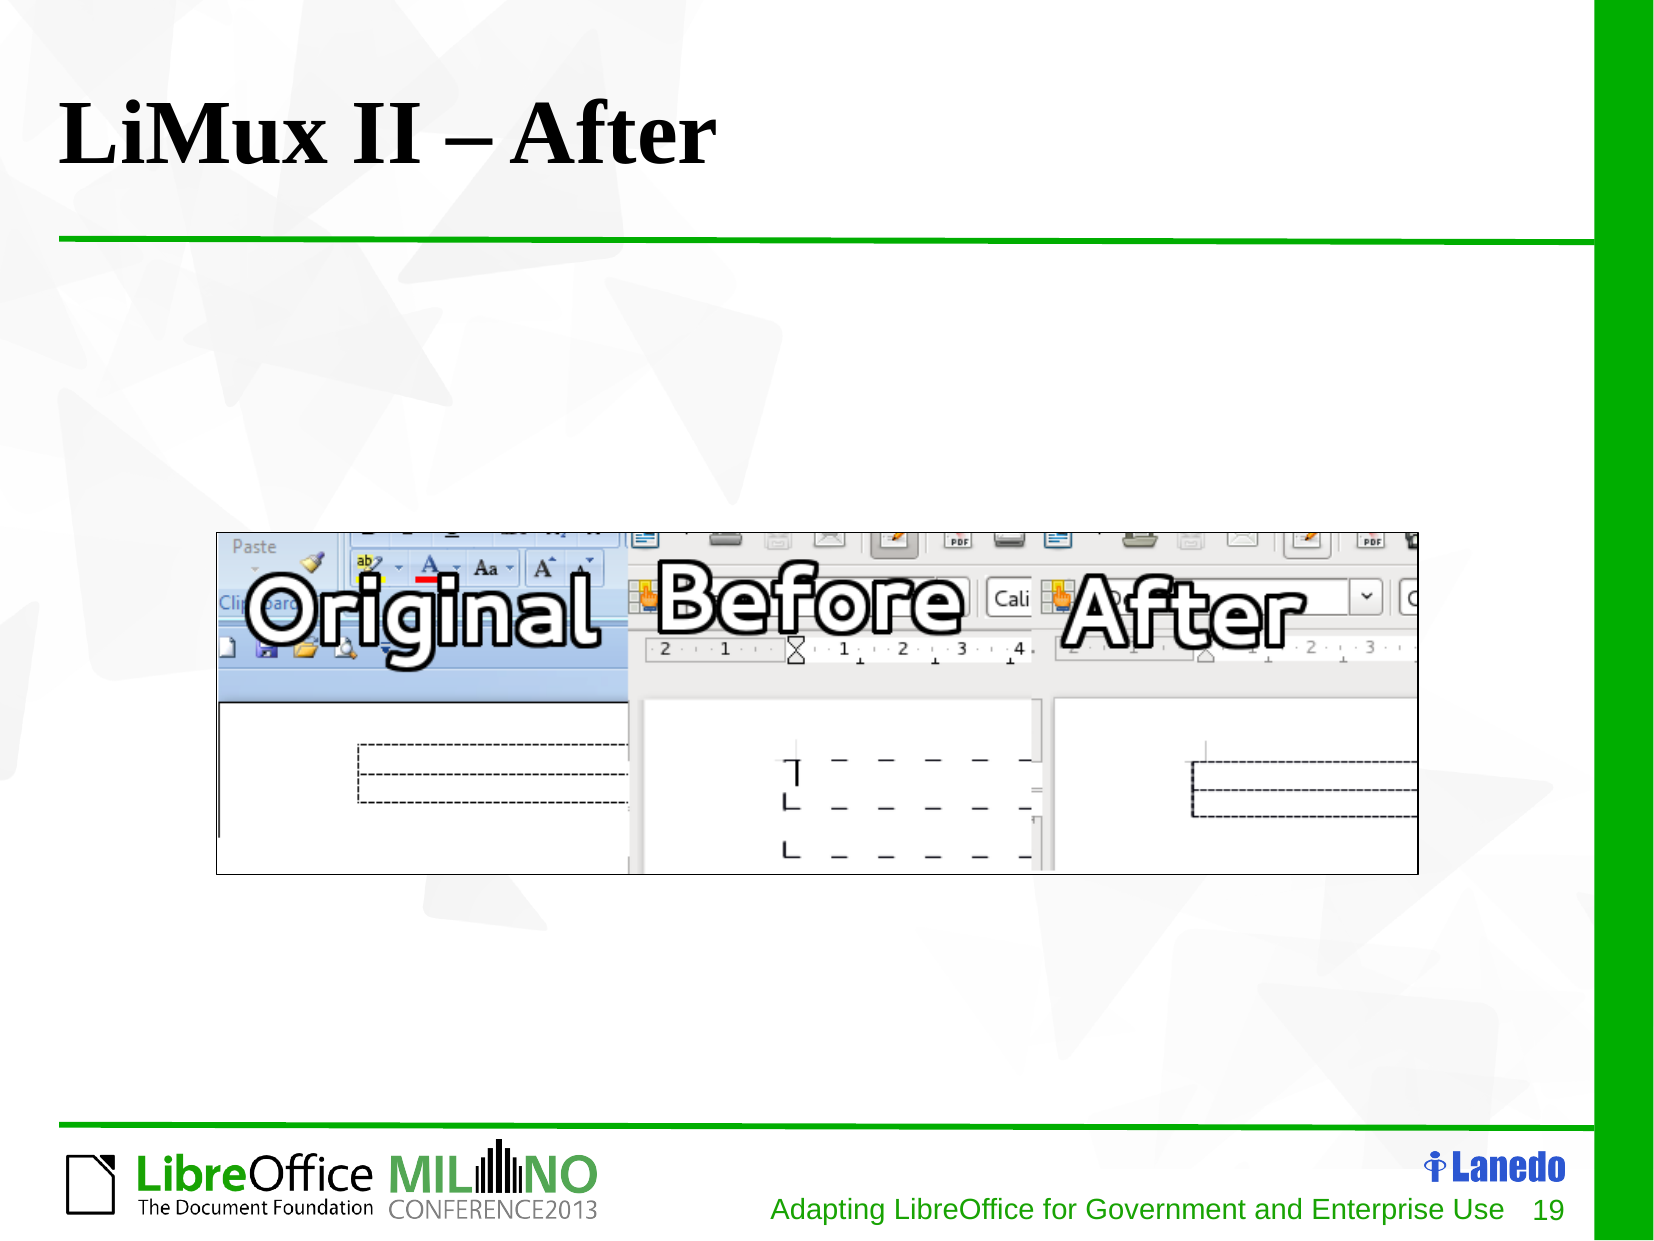

# LiMux II – After
Adapting LibreOffice for Government and Enterprise Use
19